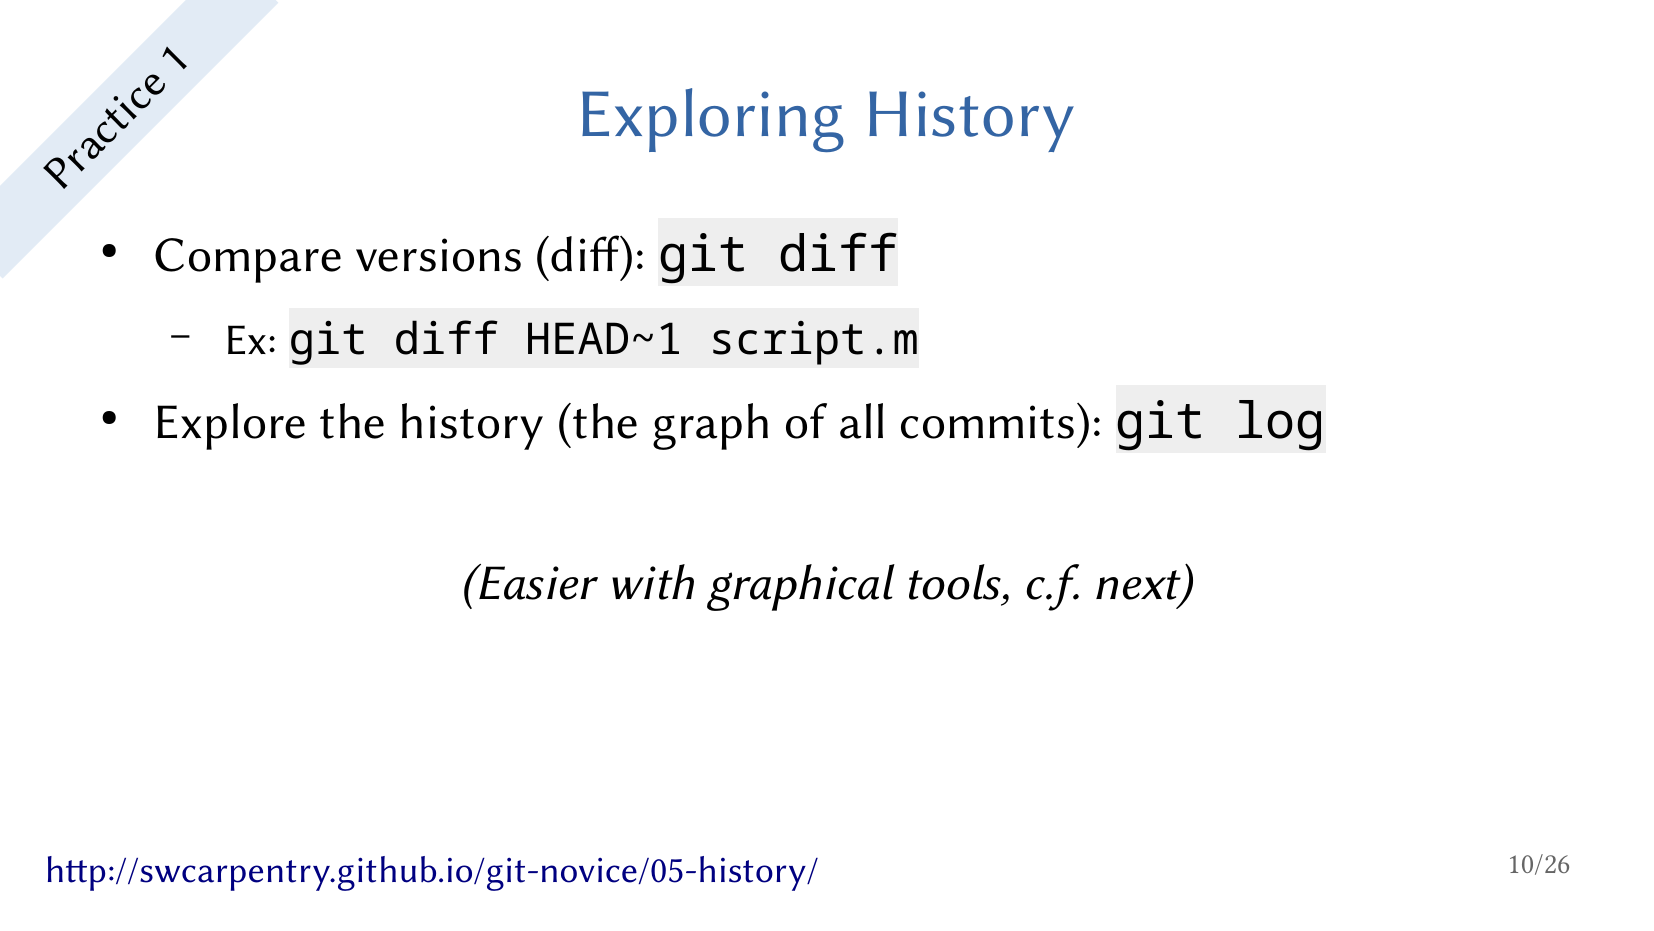

# Exploring History
Practice 1
Compare versions (diff): git diff
Ex: git diff HEAD~1 script.m
Explore the history (the graph of all commits): git log
(Easier with graphical tools, c.f. next)
http://swcarpentry.github.io/git-novice/05-history/
10